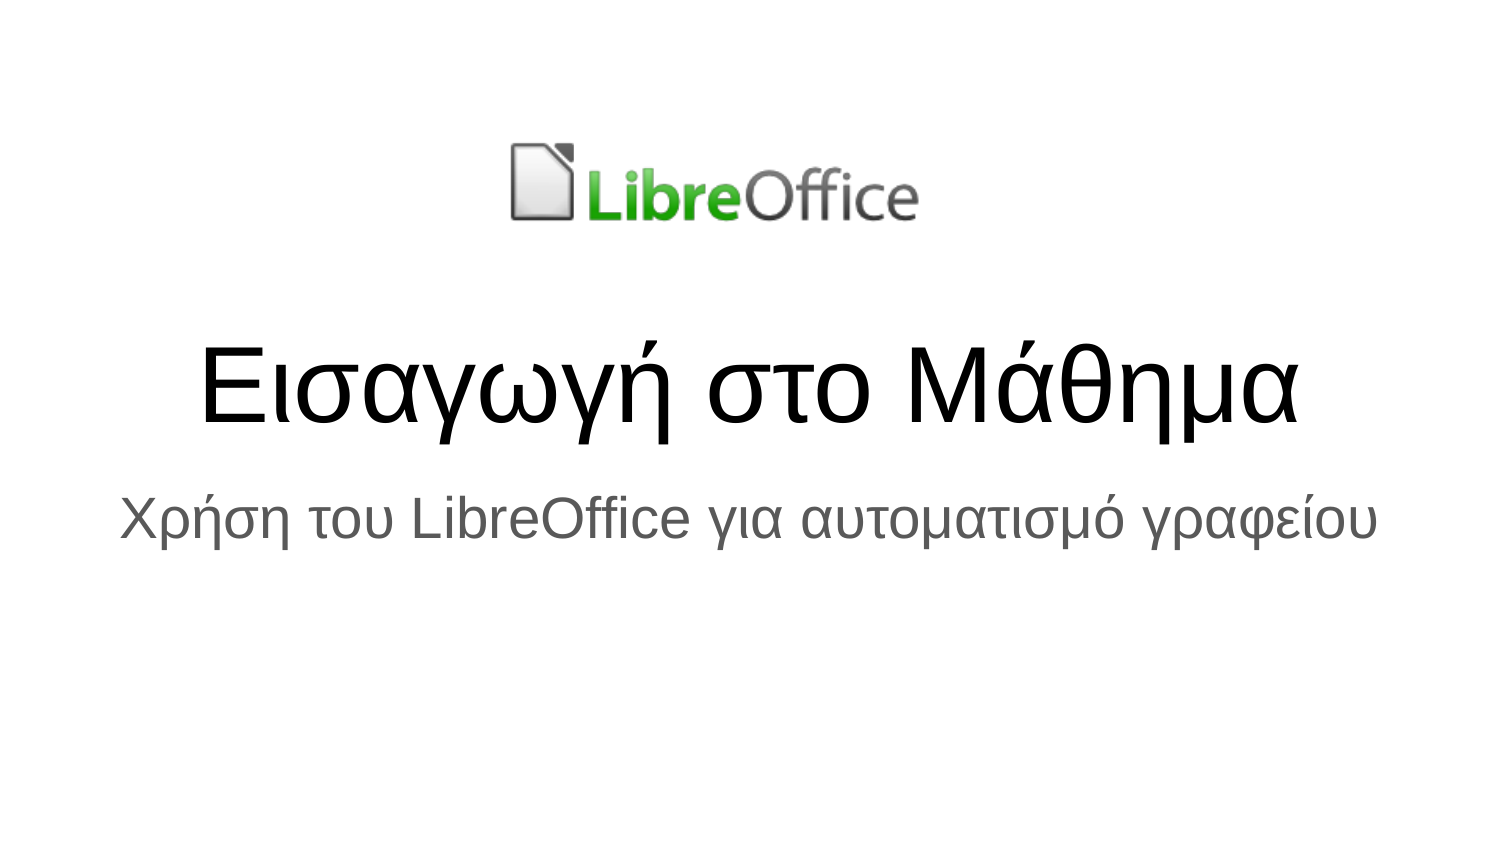

# Εισαγωγή στο Μάθημα
Χρήση του LibreOffice για αυτοματισμό γραφείου